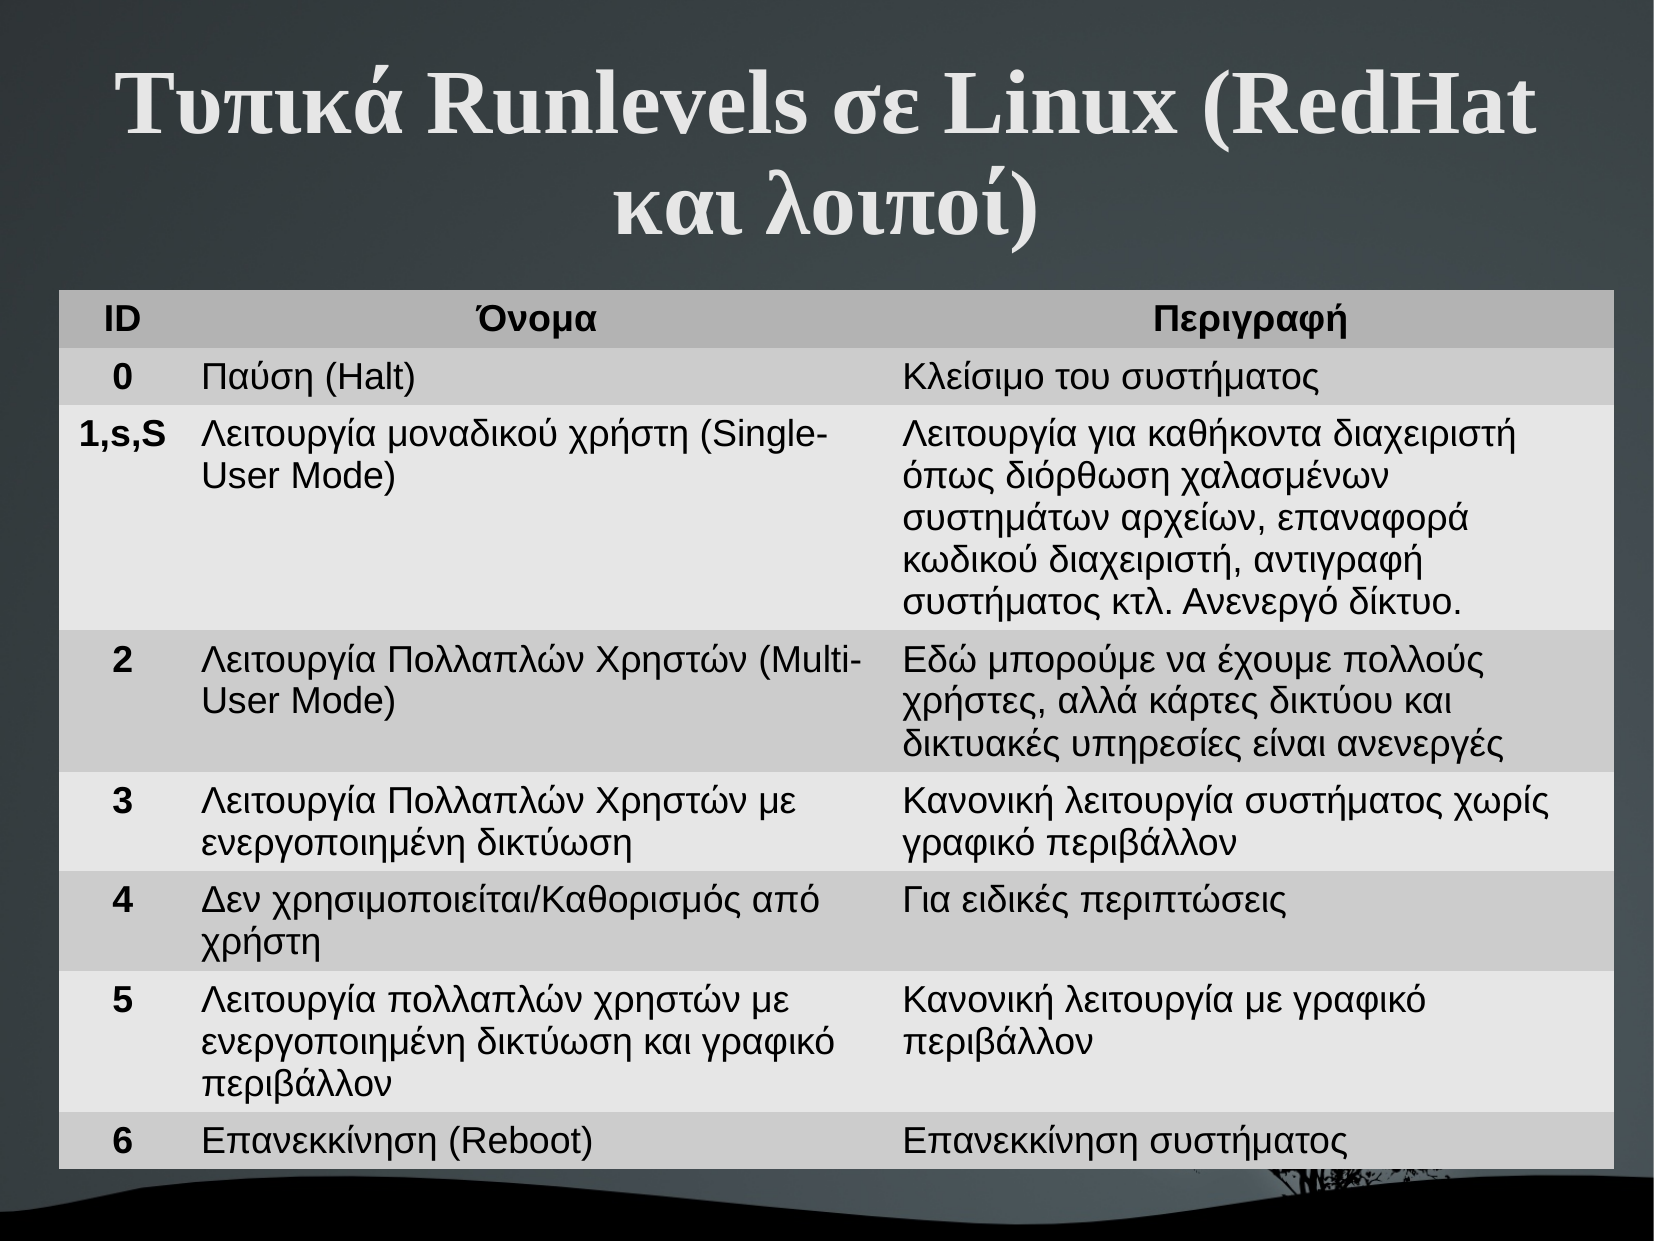

# Τυπικά Runlevels σε Linux (RedHat και λοιποί)
| ID | Όνομα | Περιγραφή |
| --- | --- | --- |
| 0 | Παύση (Halt) | Κλείσιμο του συστήματος |
| 1,s,S | Λειτουργία μοναδικού χρήστη (Single-User Mode) | Λειτουργία για καθήκοντα διαχειριστή όπως διόρθωση χαλασμένων συστημάτων αρχείων, επαναφορά κωδικού διαχειριστή, αντιγραφή συστήματος κτλ. Ανενεργό δίκτυο. |
| 2 | Λειτουργία Πολλαπλών Χρηστών (Multi-User Mode) | Εδώ μπορούμε να έχουμε πολλούς χρήστες, αλλά κάρτες δικτύου και δικτυακές υπηρεσίες είναι ανενεργές |
| 3 | Λειτουργία Πολλαπλών Χρηστών με ενεργοποιημένη δικτύωση | Κανονική λειτουργία συστήματος χωρίς γραφικό περιβάλλον |
| 4 | Δεν χρησιμοποιείται/Καθορισμός από χρήστη | Για ειδικές περιπτώσεις |
| 5 | Λειτουργία πολλαπλών χρηστών με ενεργοποιημένη δικτύωση και γραφικό περιβάλλον | Κανονική λειτουργία με γραφικό περιβάλλον |
| 6 | Επανεκκίνηση (Reboot) | Επανεκκίνηση συστήματος |